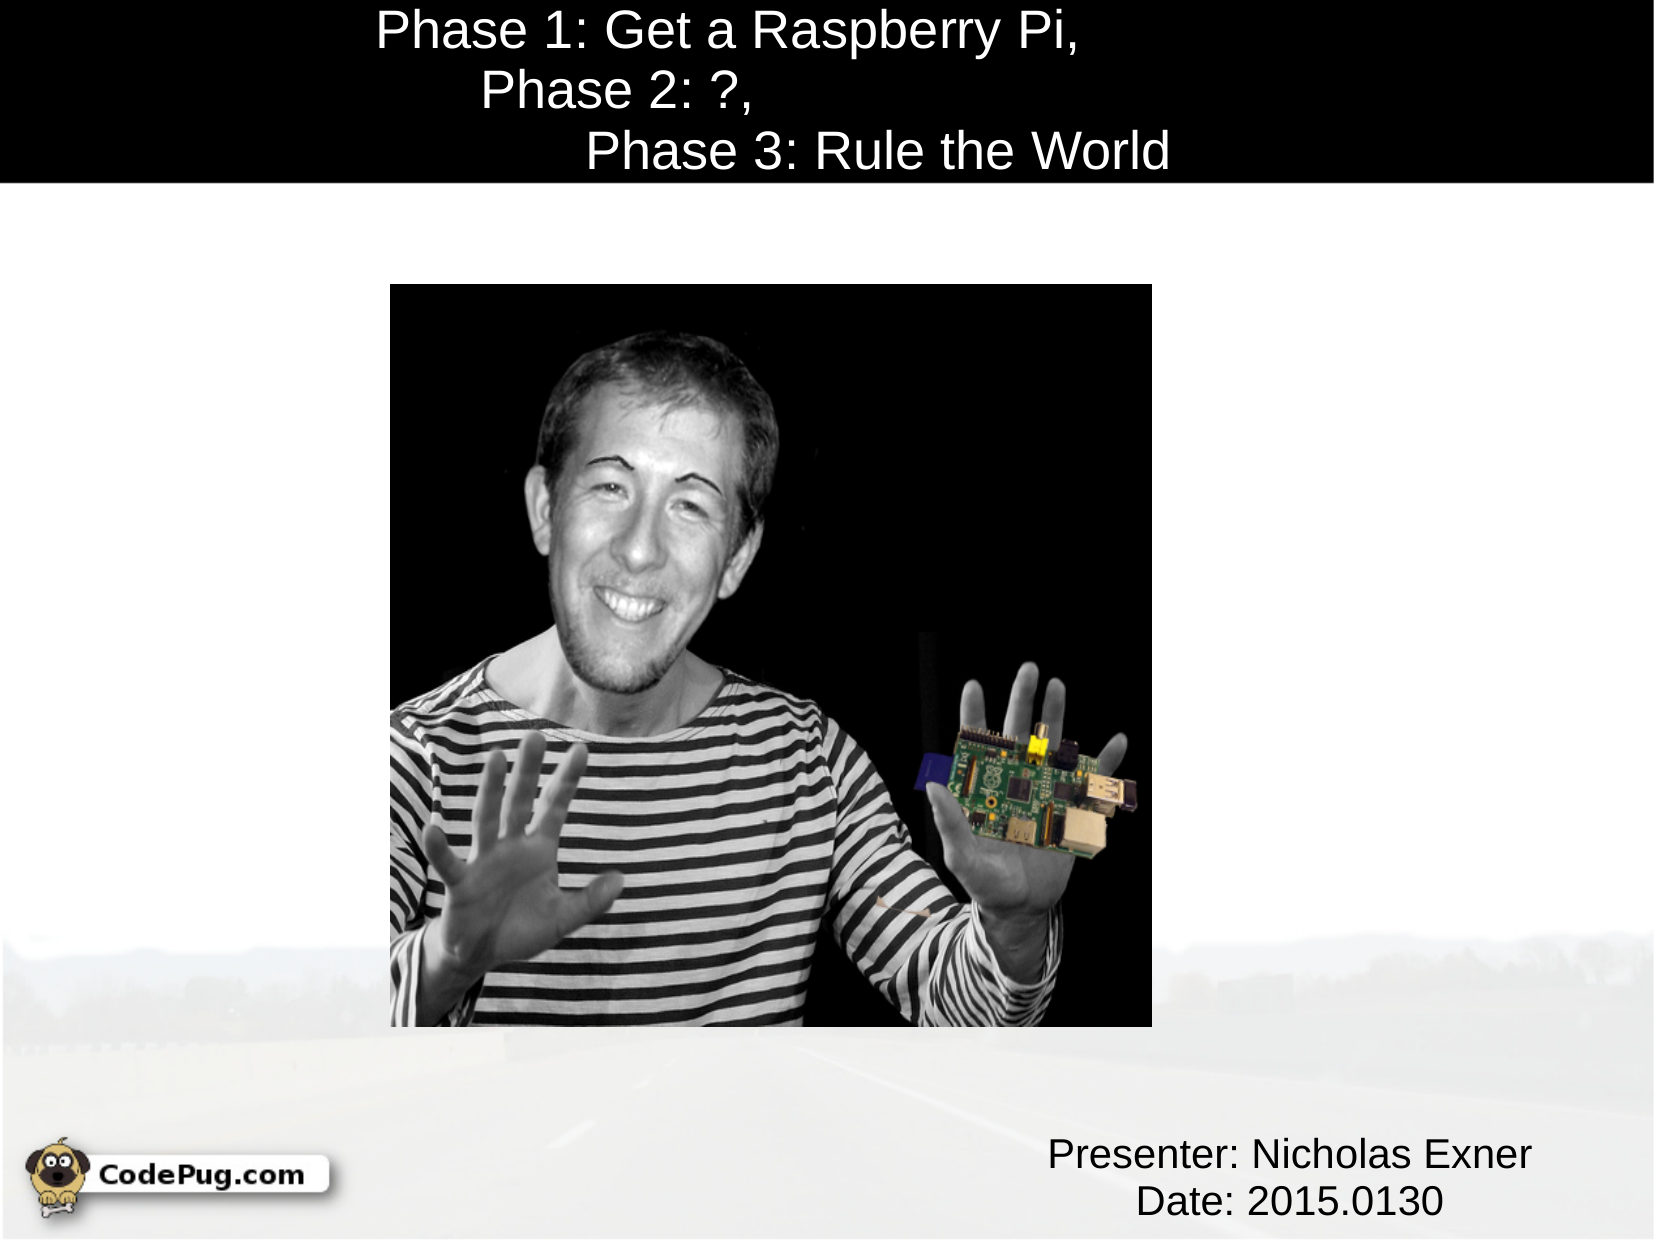

# Phase 1: Get a Raspberry Pi, Phase 2: ?, Phase 3: Rule the World
Presenter: Nicholas Exner
Date: 2015.0130